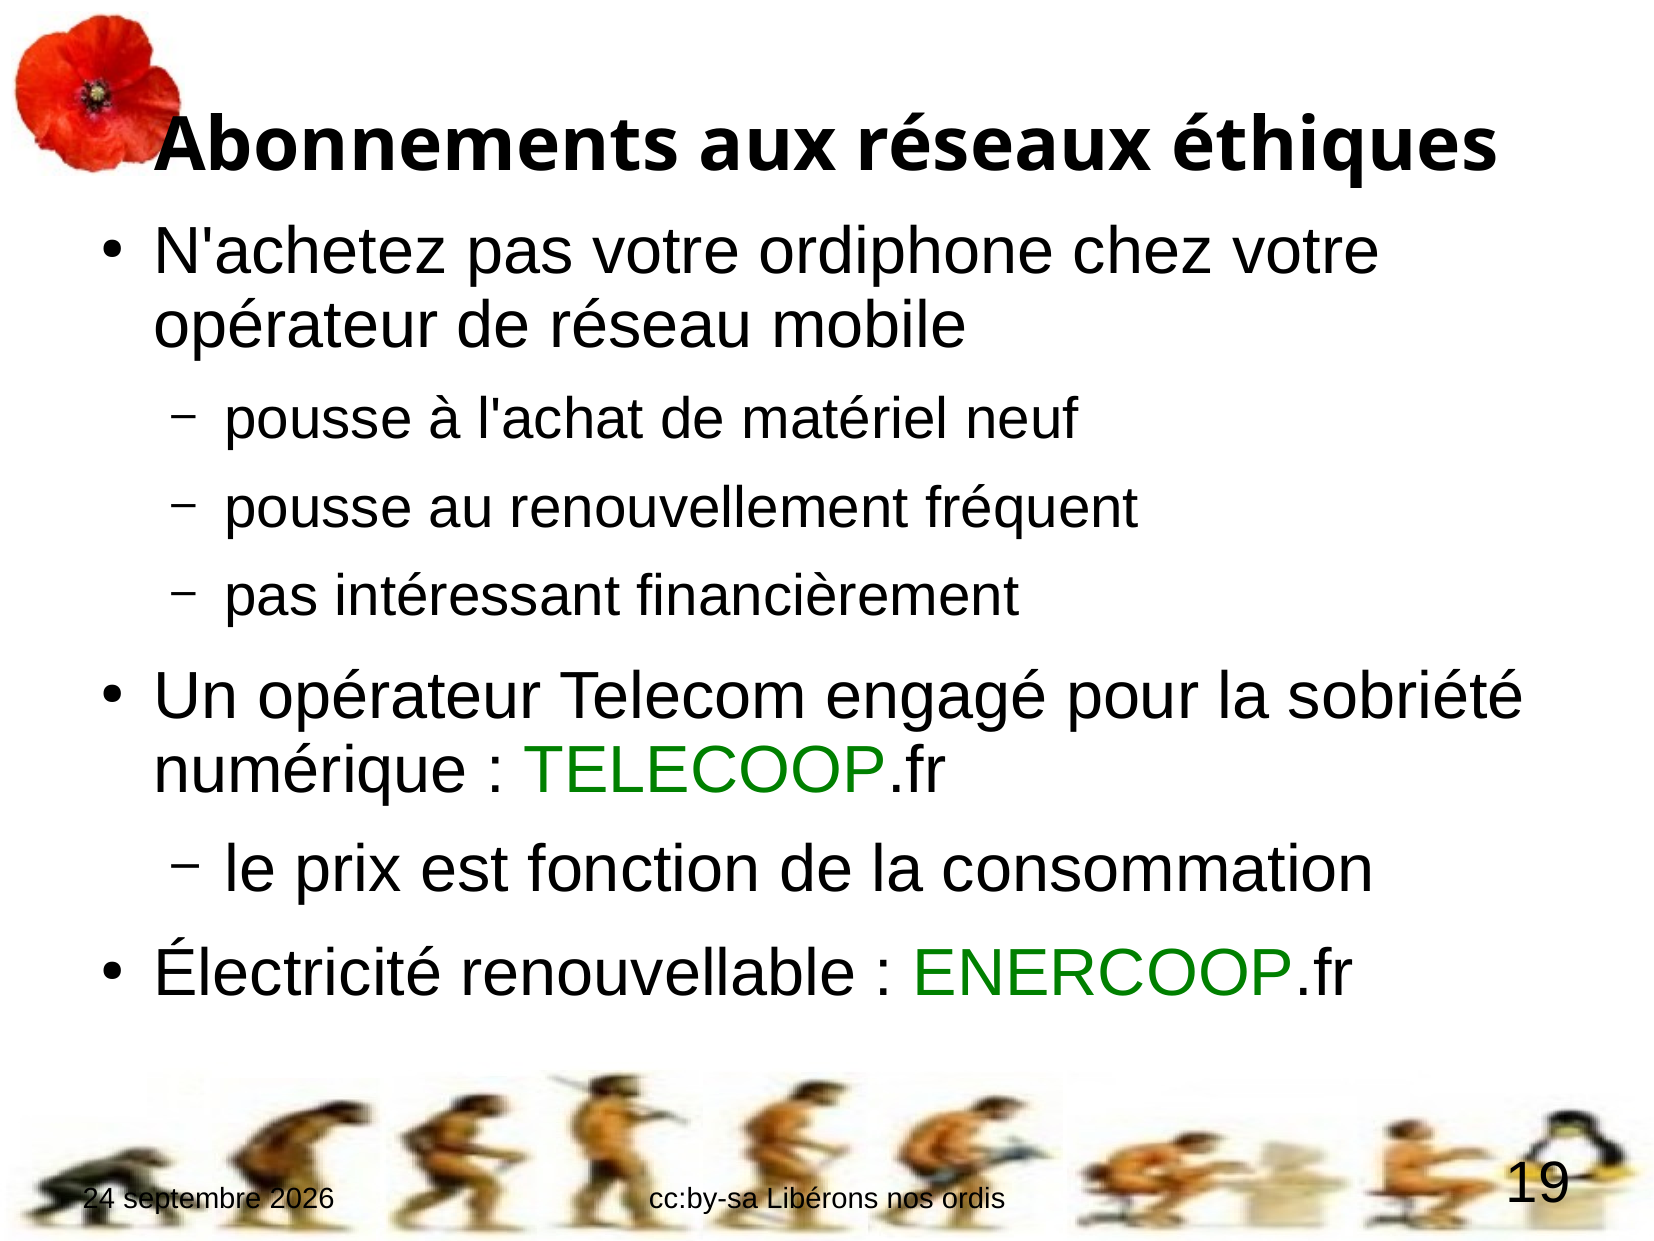

# Abonnements aux réseaux éthiques
N'achetez pas votre ordiphone chez votre opérateur de réseau mobile
pousse à l'achat de matériel neuf
pousse au renouvellement fréquent
pas intéressant financièrement
Un opérateur Telecom engagé pour la sobriété numérique : TELECOOP.fr
le prix est fonction de la consommation
Électricité renouvellable : ENERCOOP.fr